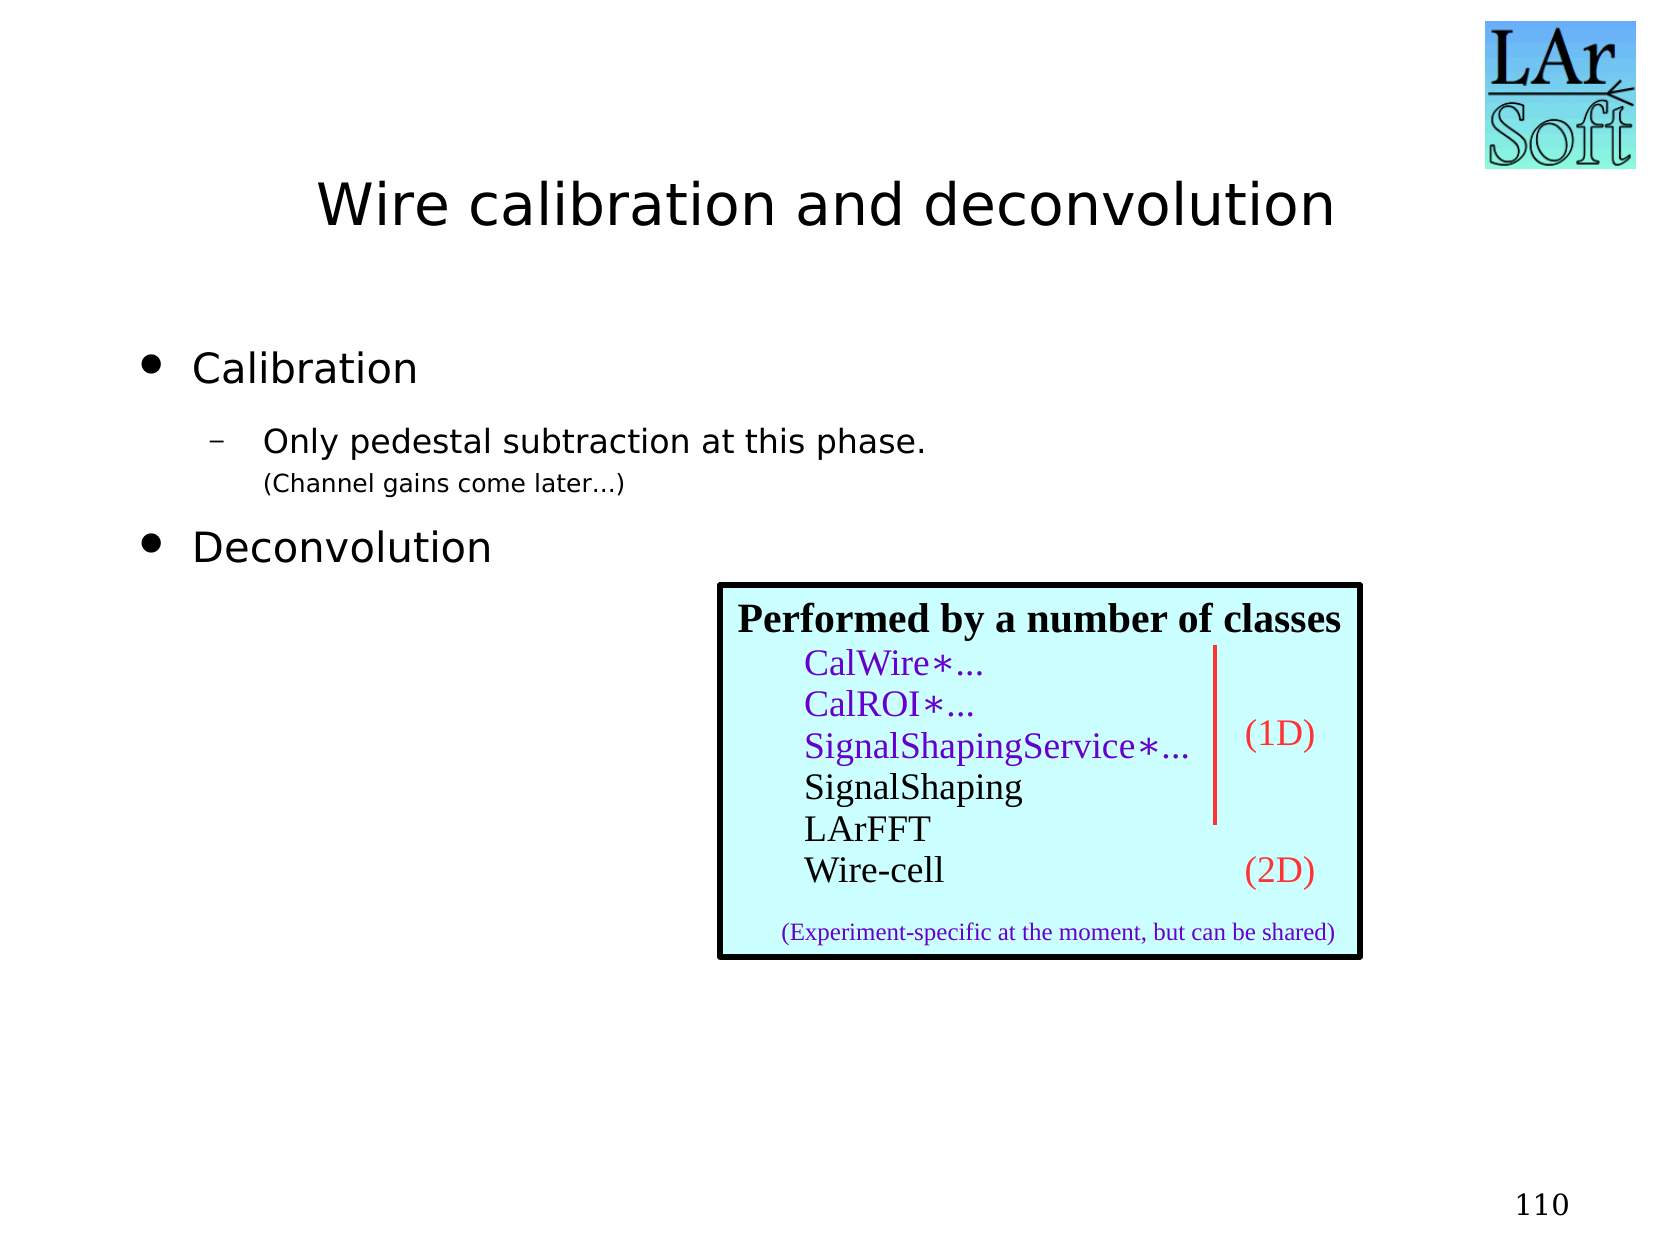

# Wire calibration and deconvolution
Calibration
Only pedestal subtraction at this phase. 								(Channel gains come later...)
Deconvolution
Performed by a number of classes
 CalWire∗...
 CalROI∗...
 SignalShapingService∗...
 SignalShaping
 LArFFT
 Wire-cell 				 (2D)
 (Experiment-specific at the moment, but can be shared)
(1D)
110